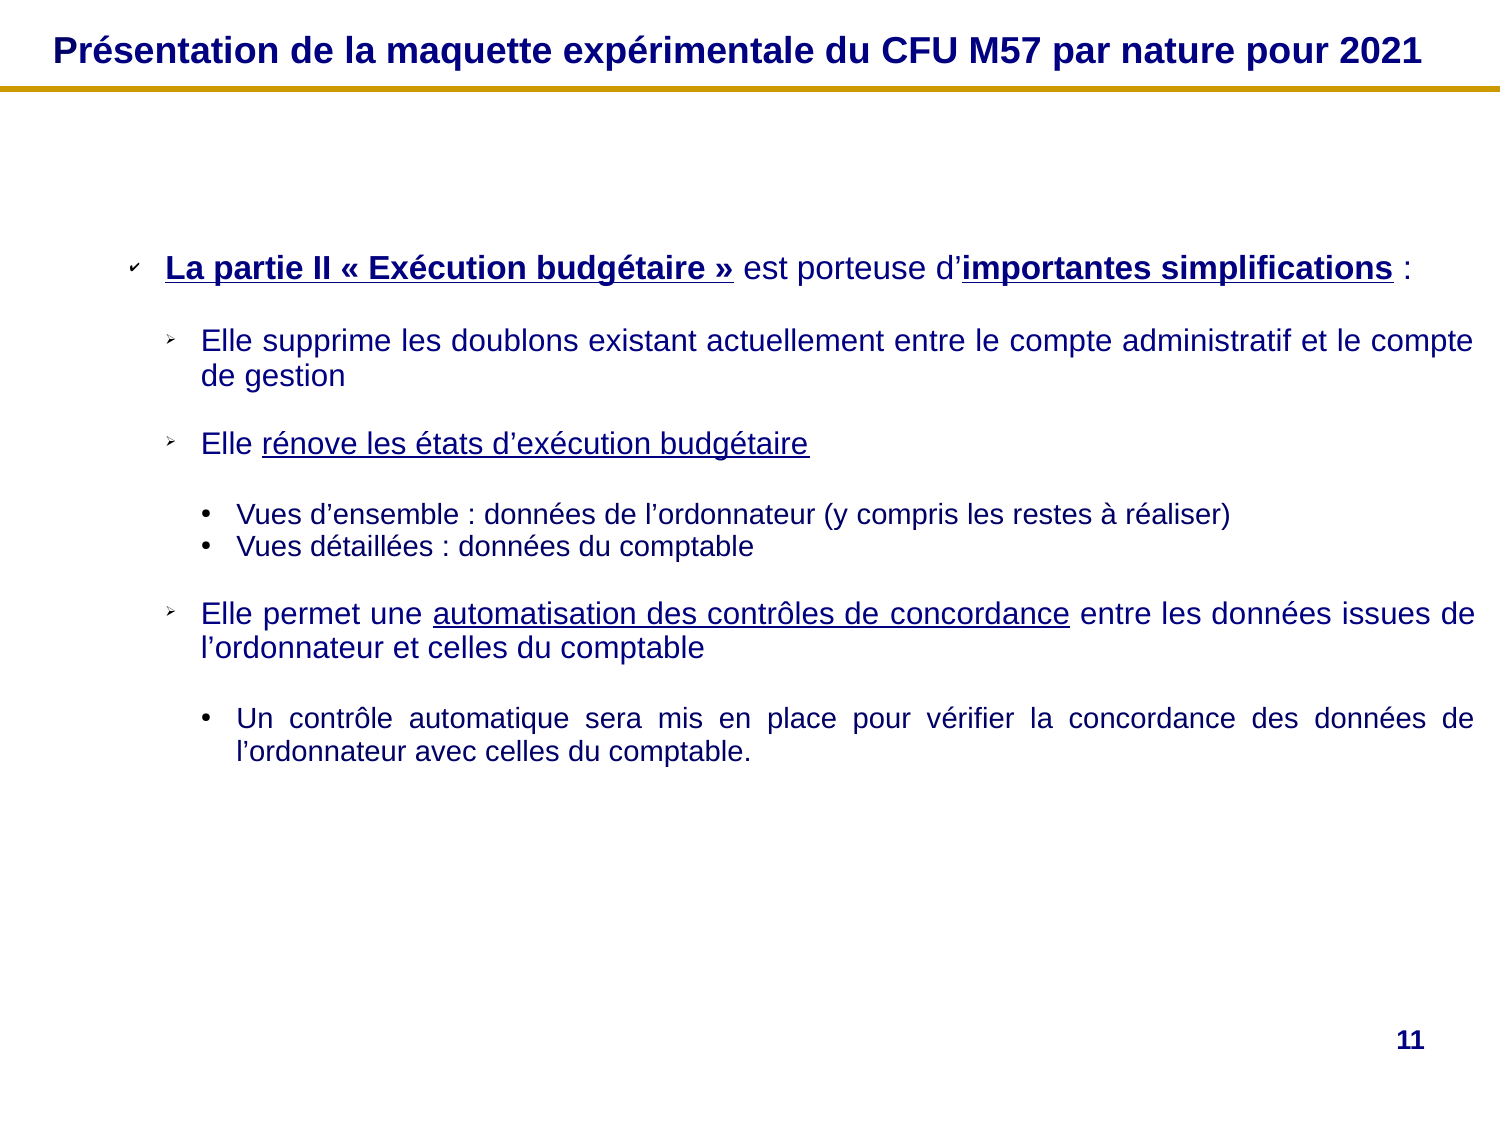

# Présentation de la maquette expérimentale du CFU M57 par nature pour 2021
La partie II « Exécution budgétaire » est porteuse d’importantes simplifications :
Elle supprime les doublons existant actuellement entre le compte administratif et le compte de gestion
Elle rénove les états d’exécution budgétaire
Vues d’ensemble : données de l’ordonnateur (y compris les restes à réaliser)
Vues détaillées : données du comptable
Elle permet une automatisation des contrôles de concordance entre les données issues de l’ordonnateur et celles du comptable
Un contrôle automatique sera mis en place pour vérifier la concordance des données de l’ordonnateur avec celles du comptable.
11